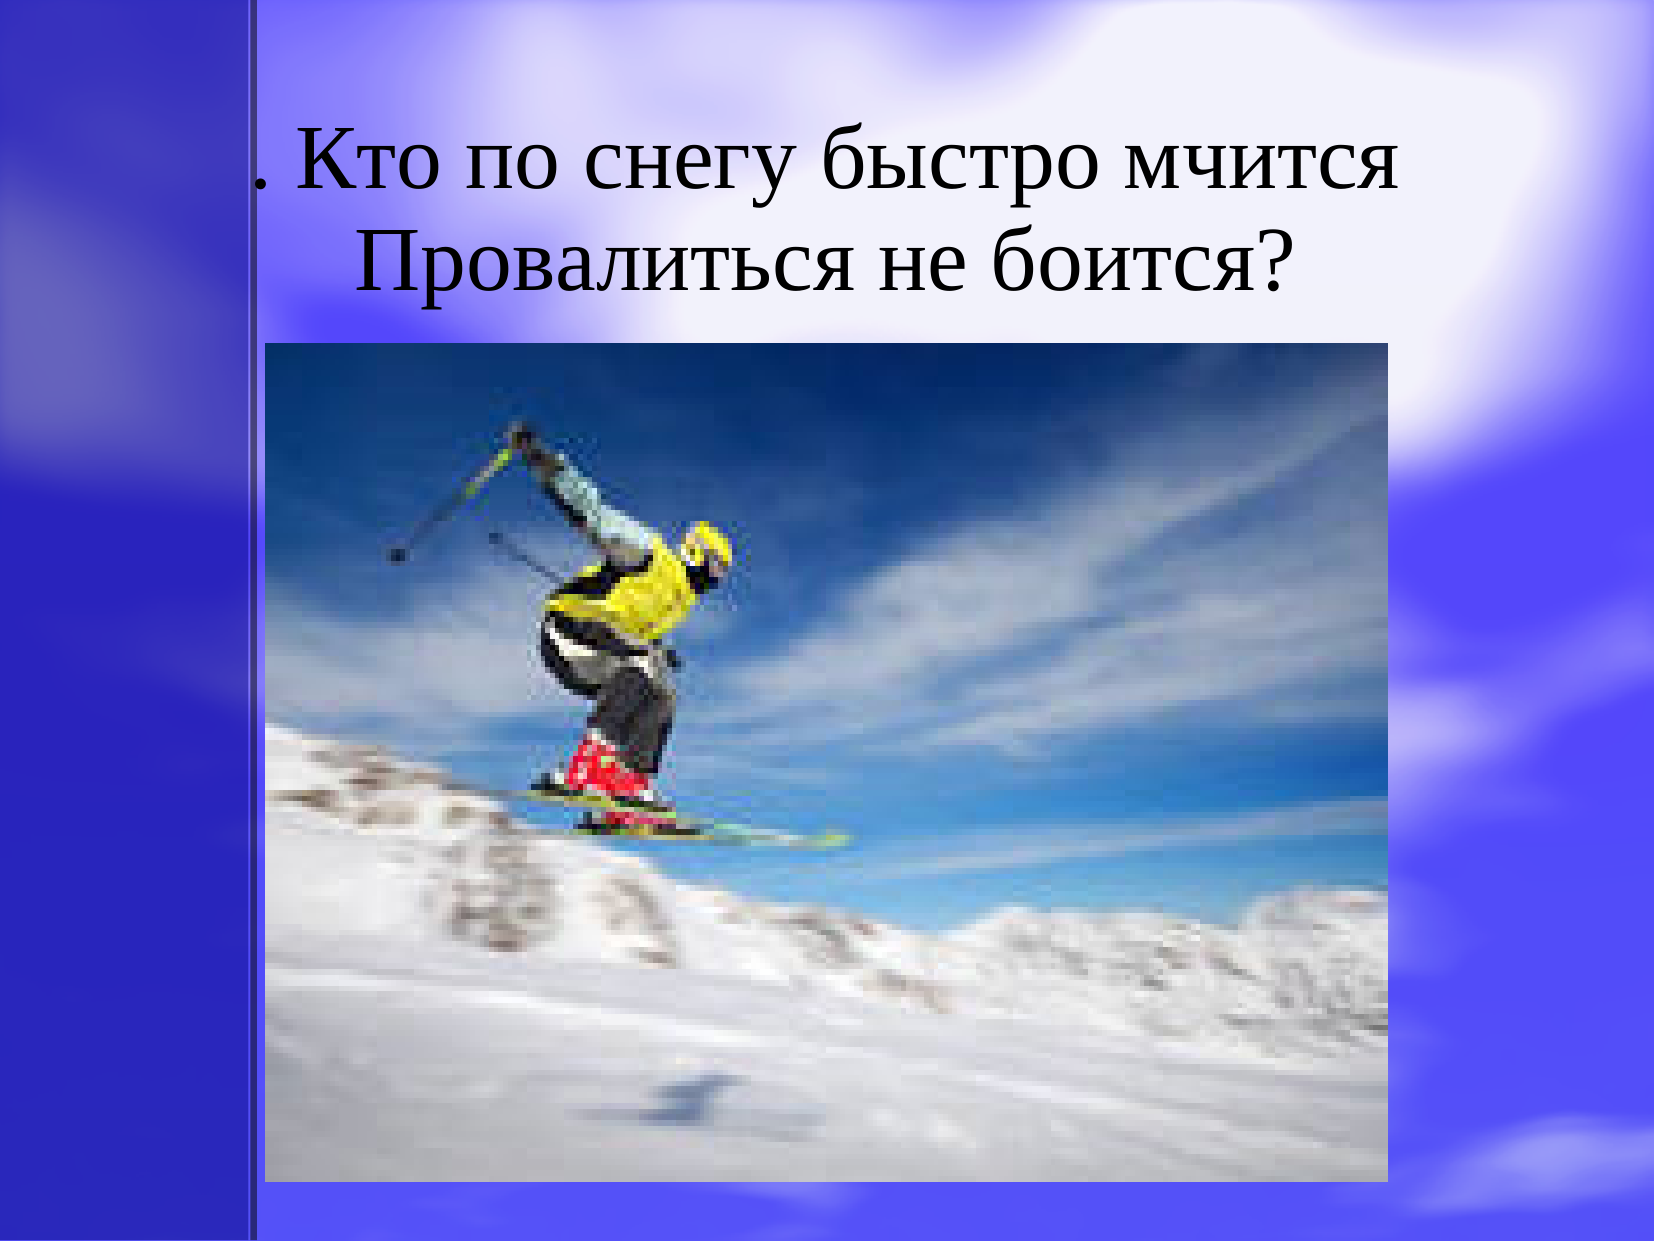

# . Кто по снегу быстро мчится Провалиться не боится?